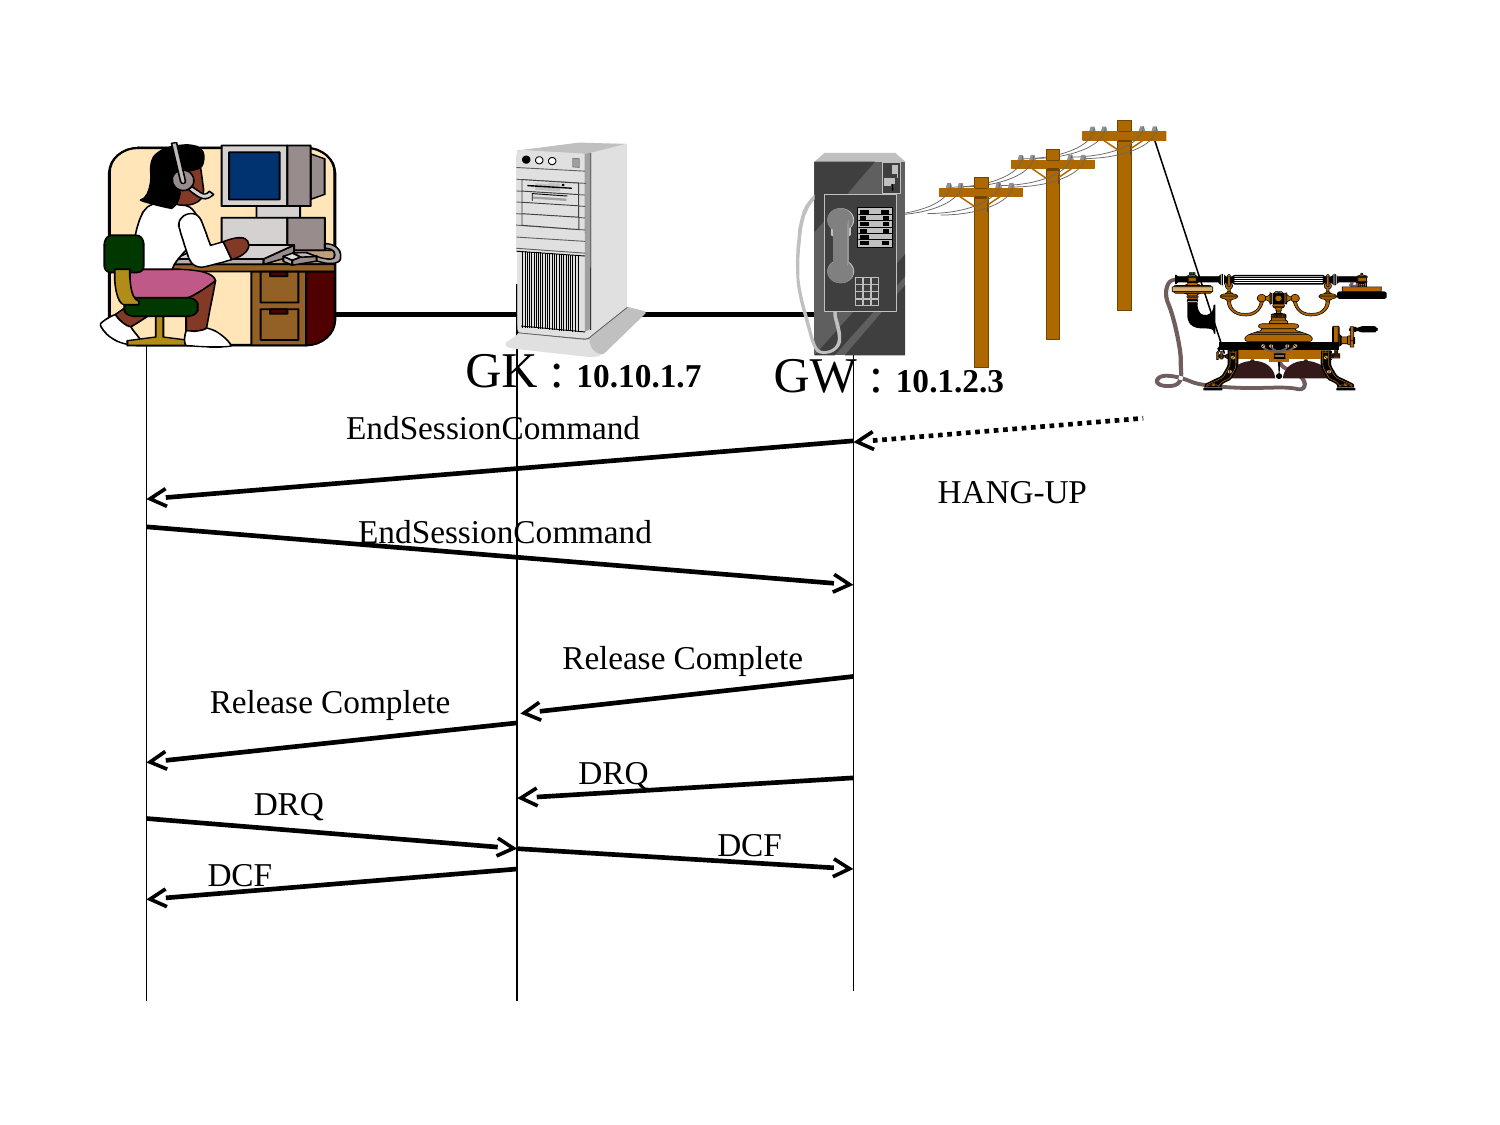

GK : 10.10.1.7
GW : 10.1.2.3
EndSessionCommand
HANG-UP
EndSessionCommand
Release Complete
Release Complete
DRQ
DRQ
DCF
DCF